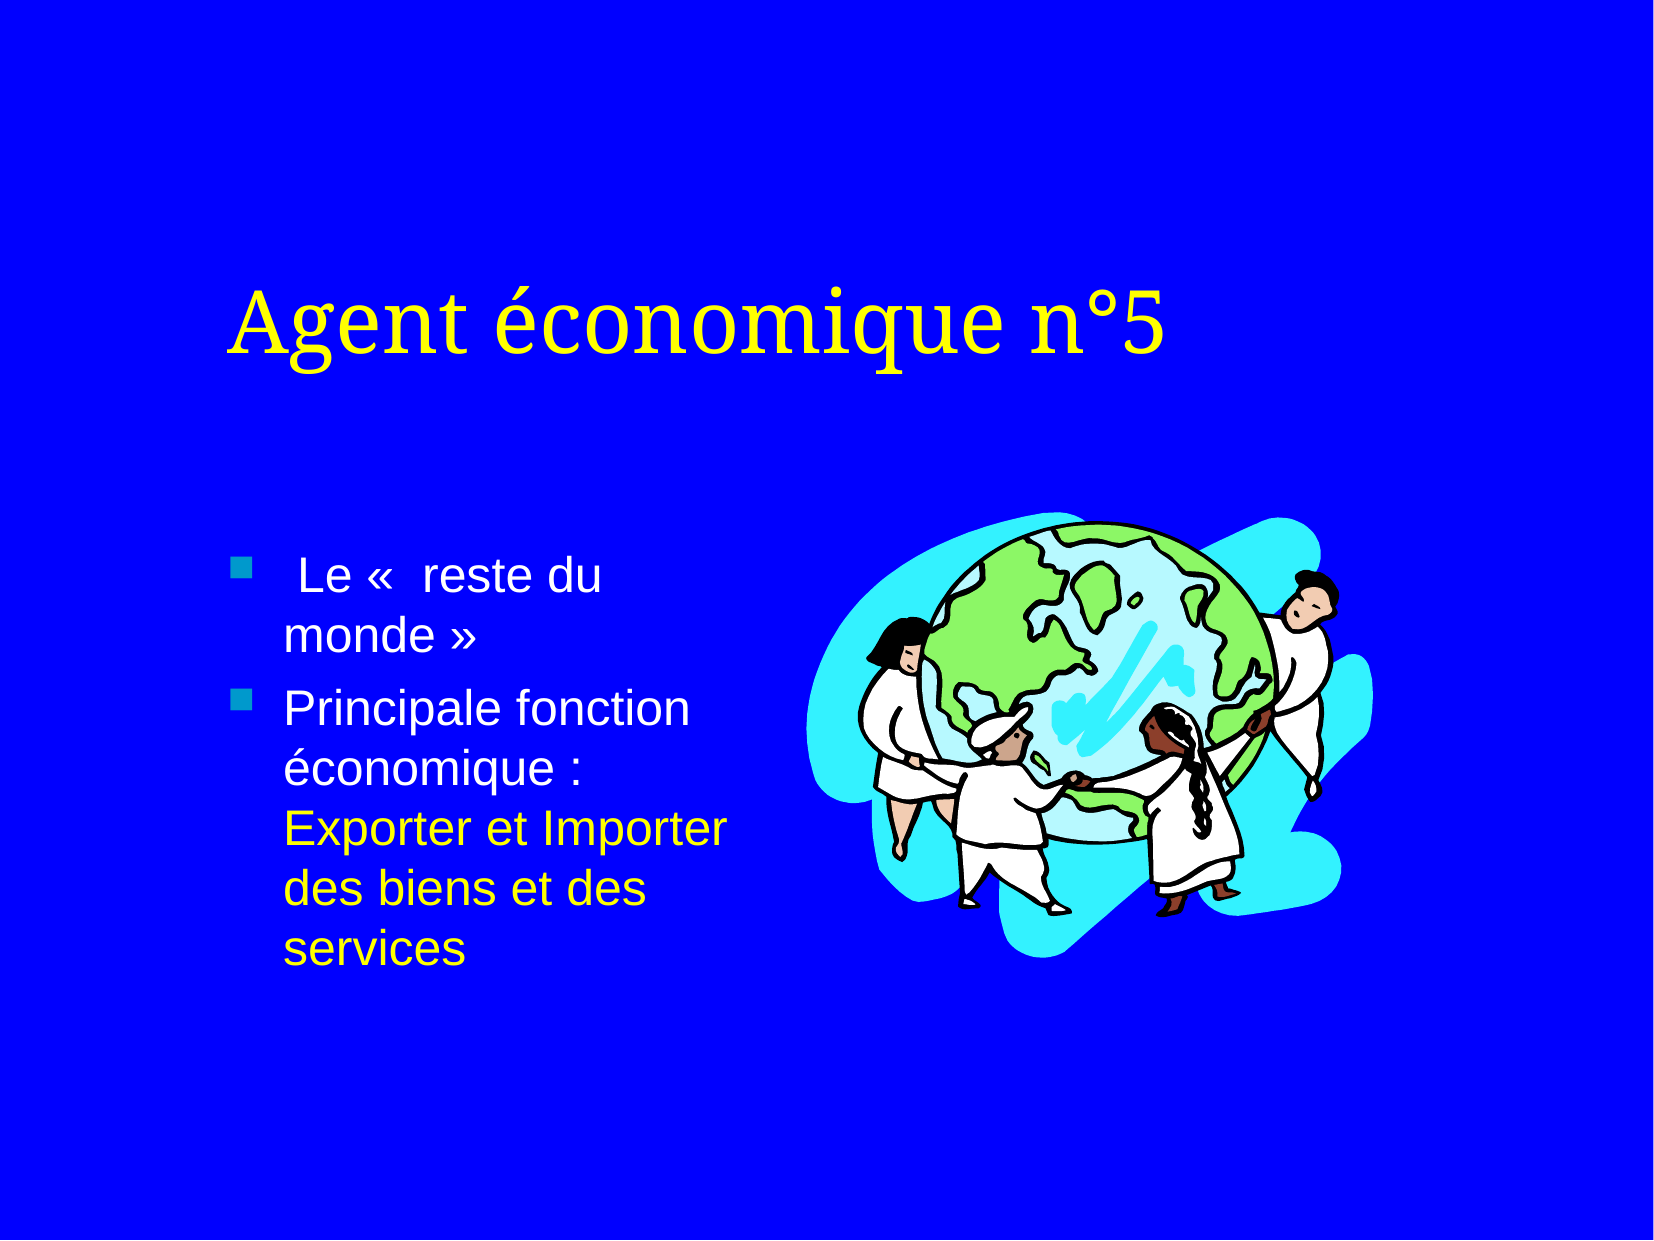

# Agent économique n°5
 Le «  reste du monde »
Principale fonction économique : Exporter et Importer des biens et des services